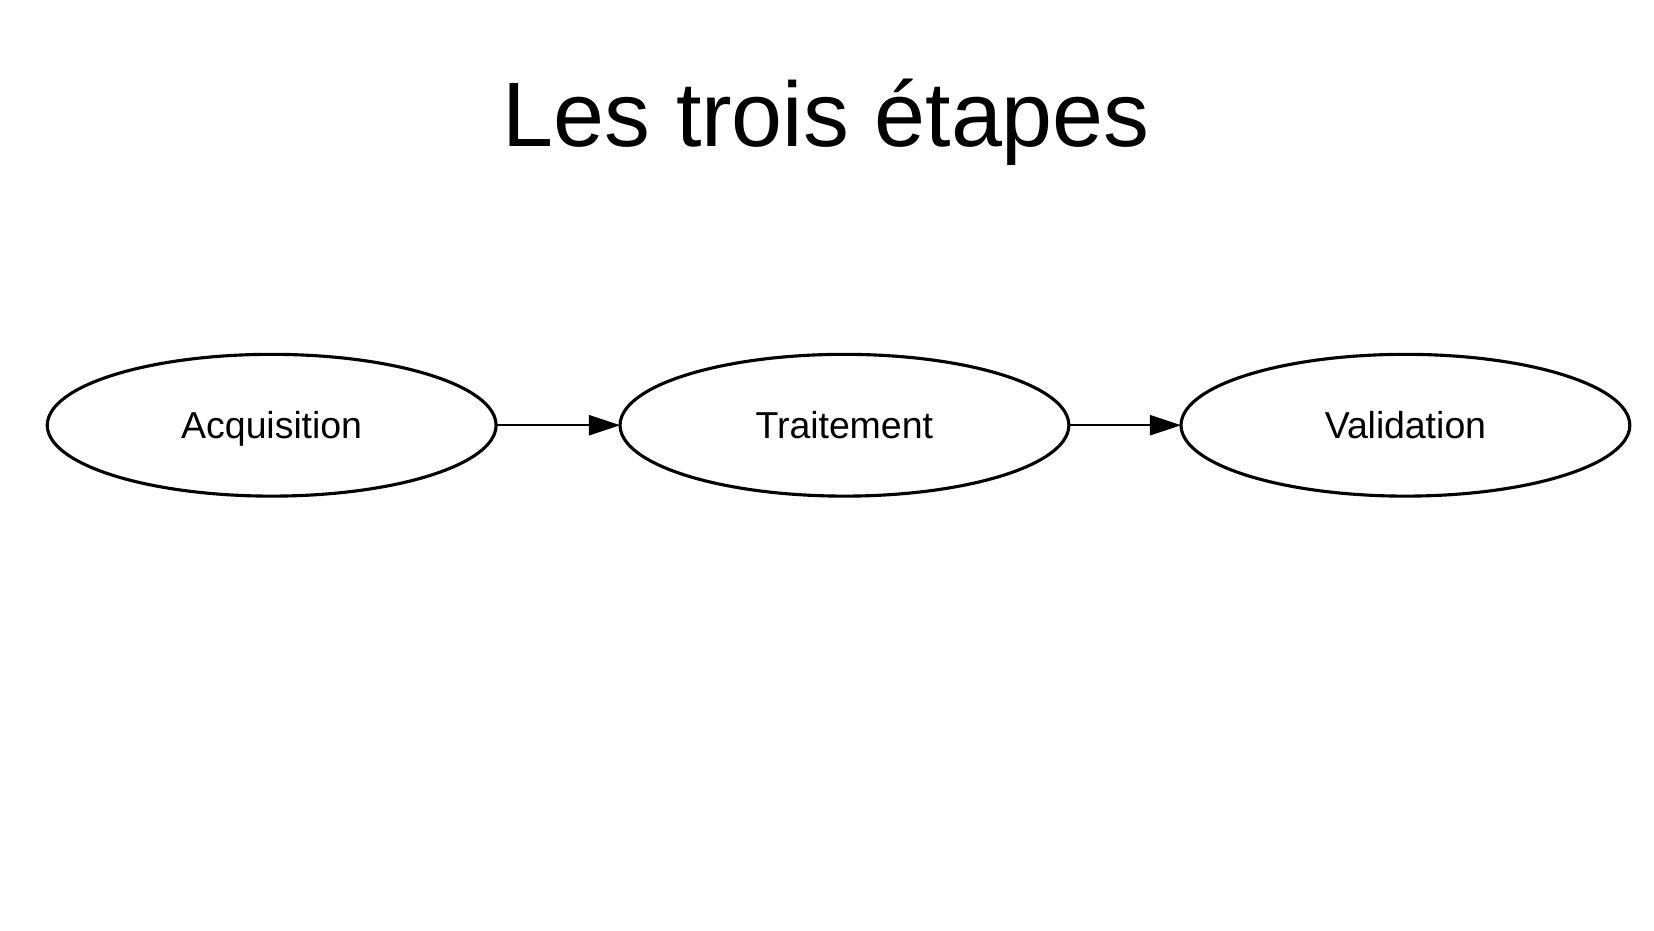

# Les trois étapes
Acquisition
Traitement
Validation